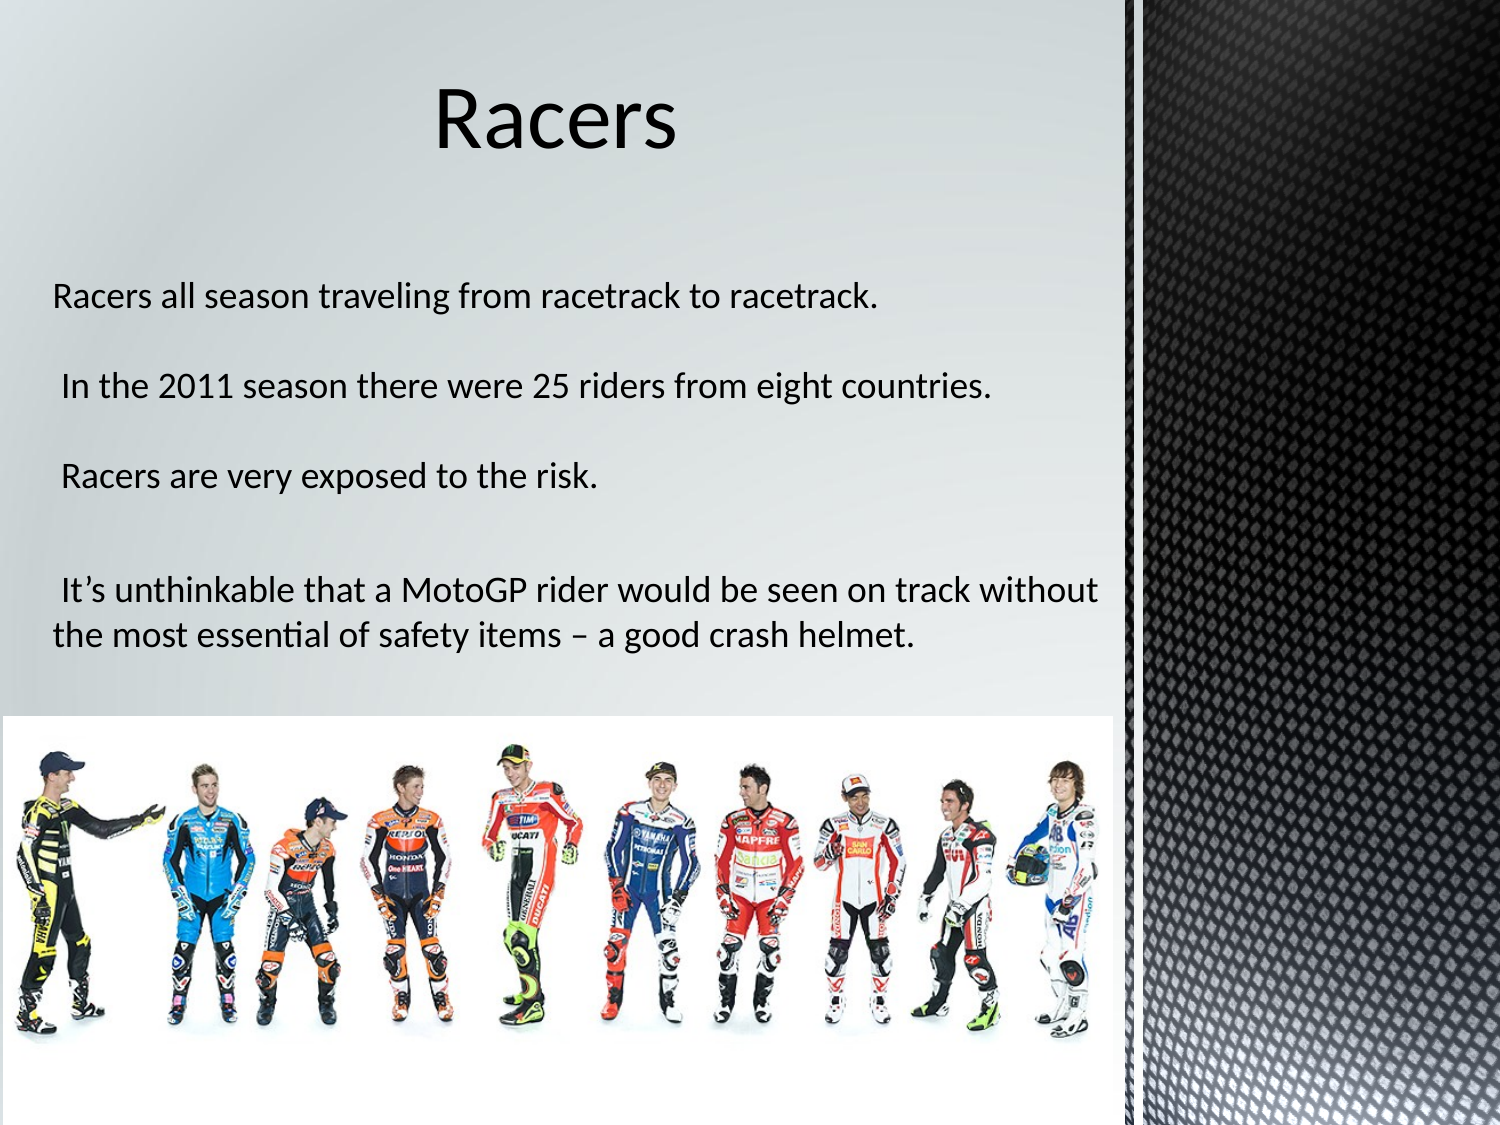

Racers
# Racers all season traveling from racetrack to racetrack. In the 2011 season there were 25 riders from eight countries. Racers are very exposed to the risk. It’s unthinkable that a MotoGP rider would be seen on track without the most essential of safety items – a good crash helmet.